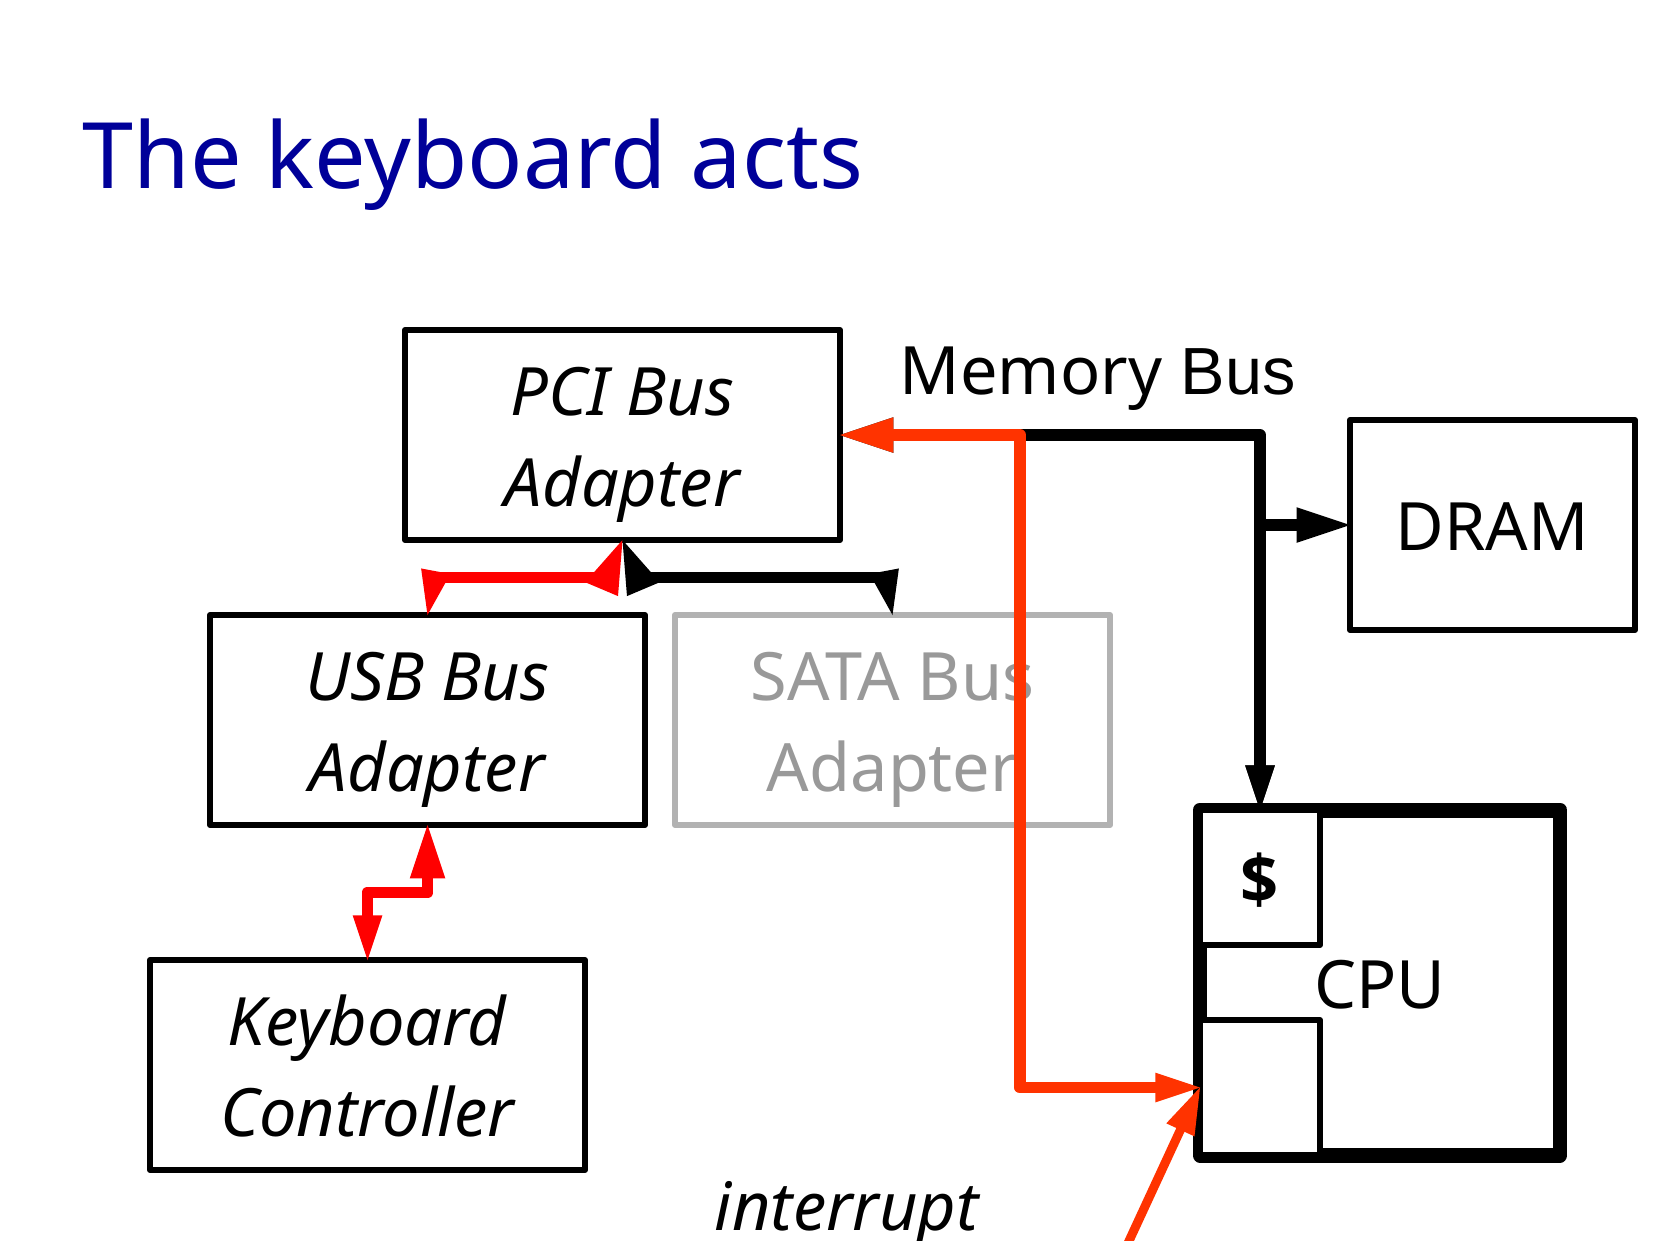

# The keyboard acts
Memory Bus
PCI Bus
Adapter
DRAM
USB Bus
Adapter
SATA Bus
Adapter
CPU
$
Keyboard
Controller
interrupt controller